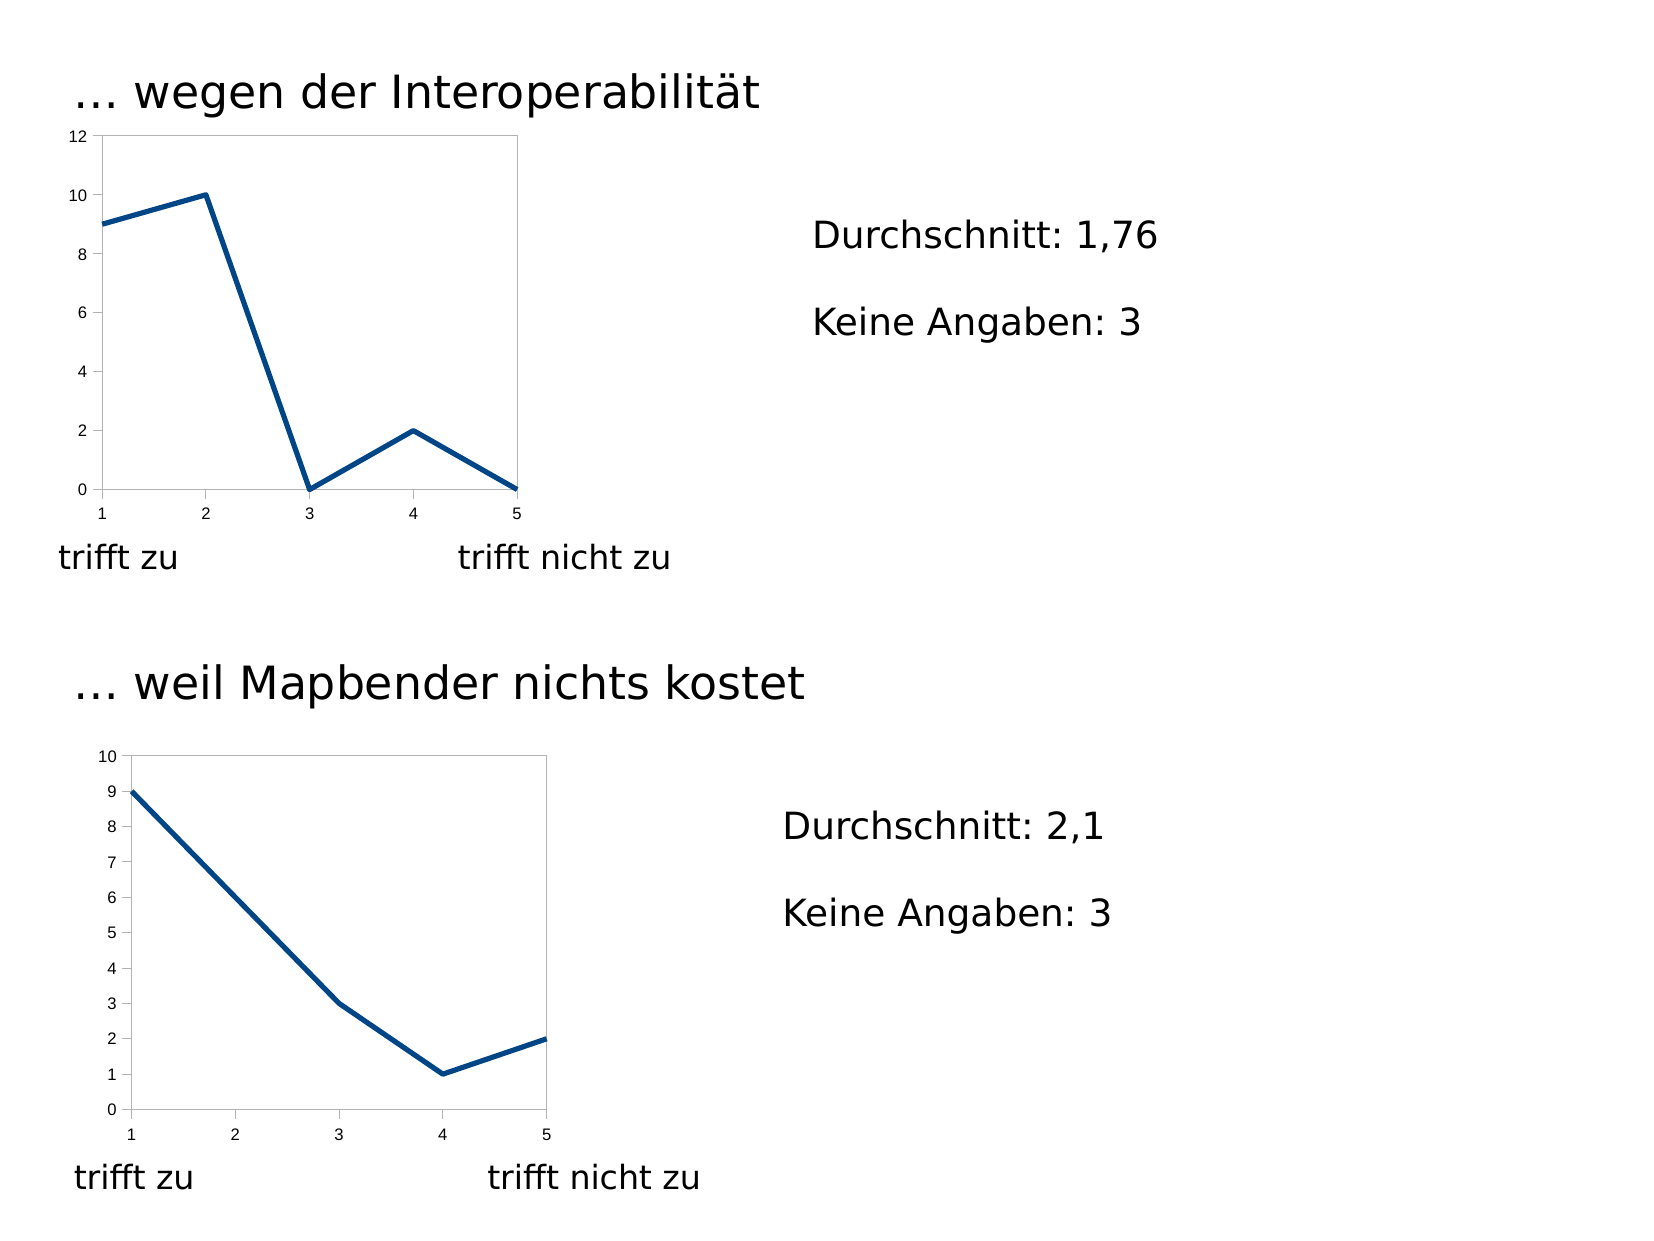

… wegen der Interoperabilität
### Chart
| Category | Zeile 144 |
|---|---|
| 1 | 9.0 |
| 2 | 10.0 |
| 3 | 0.0 |
| 4 | 2.0 |
| 5 | 0.0 |Durchschnitt: 1,76
Keine Angaben: 3
trifft zu
trifft nicht zu
… weil Mapbender nichts kostet
### Chart
| Category | Zeile 147 |
|---|---|
| 1 | 9.0 |
| 2 | 6.0 |
| 3 | 3.0 |
| 4 | 1.0 |
| 5 | 2.0 |Durchschnitt: 2,1
Keine Angaben: 3
trifft zu
trifft nicht zu